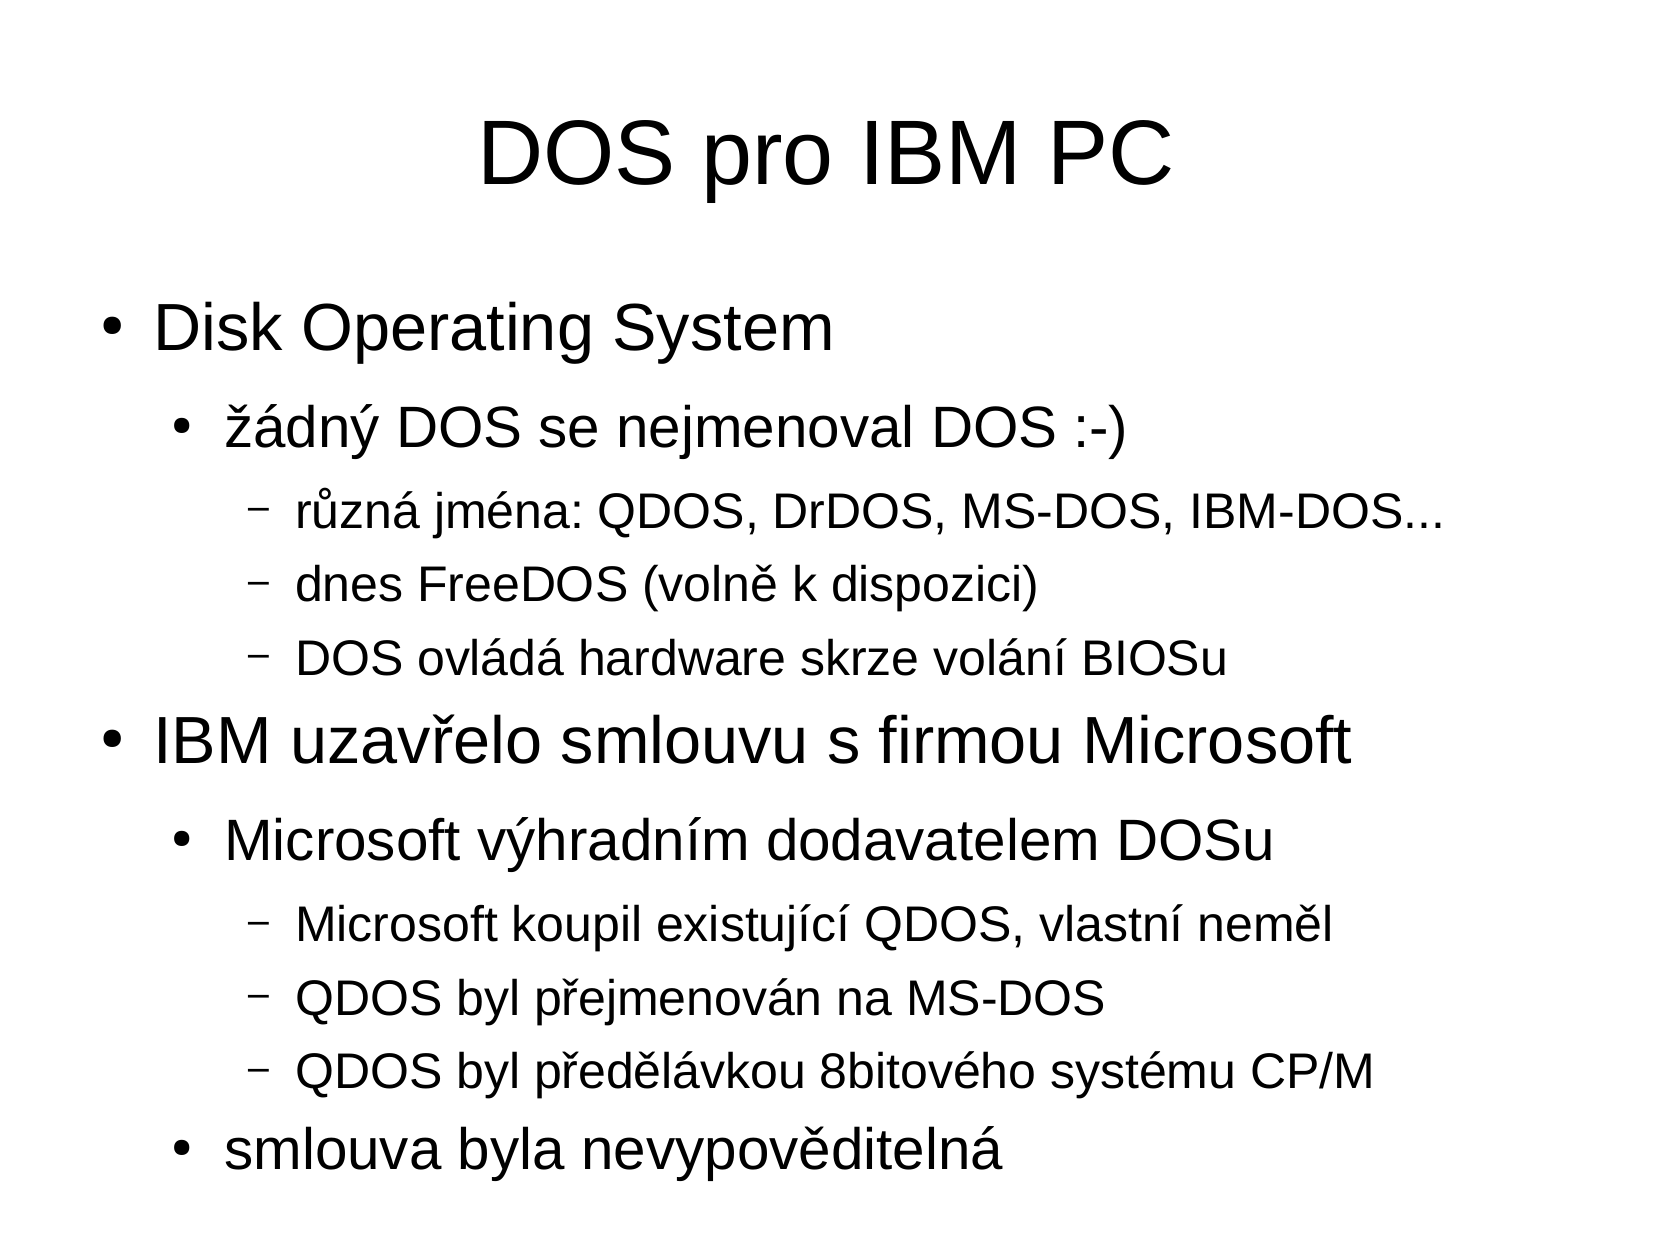

# DOS pro IBM PC
Disk Operating System
žádný DOS se nejmenoval DOS :-)
různá jména: QDOS, DrDOS, MS-DOS, IBM-DOS...
dnes FreeDOS (volně k dispozici)
DOS ovládá hardware skrze volání BIOSu
IBM uzavřelo smlouvu s firmou Microsoft
Microsoft výhradním dodavatelem DOSu
Microsoft koupil existující QDOS, vlastní neměl
QDOS byl přejmenován na MS-DOS
QDOS byl předělávkou 8bitového systému CP/M
smlouva byla nevypověditelná